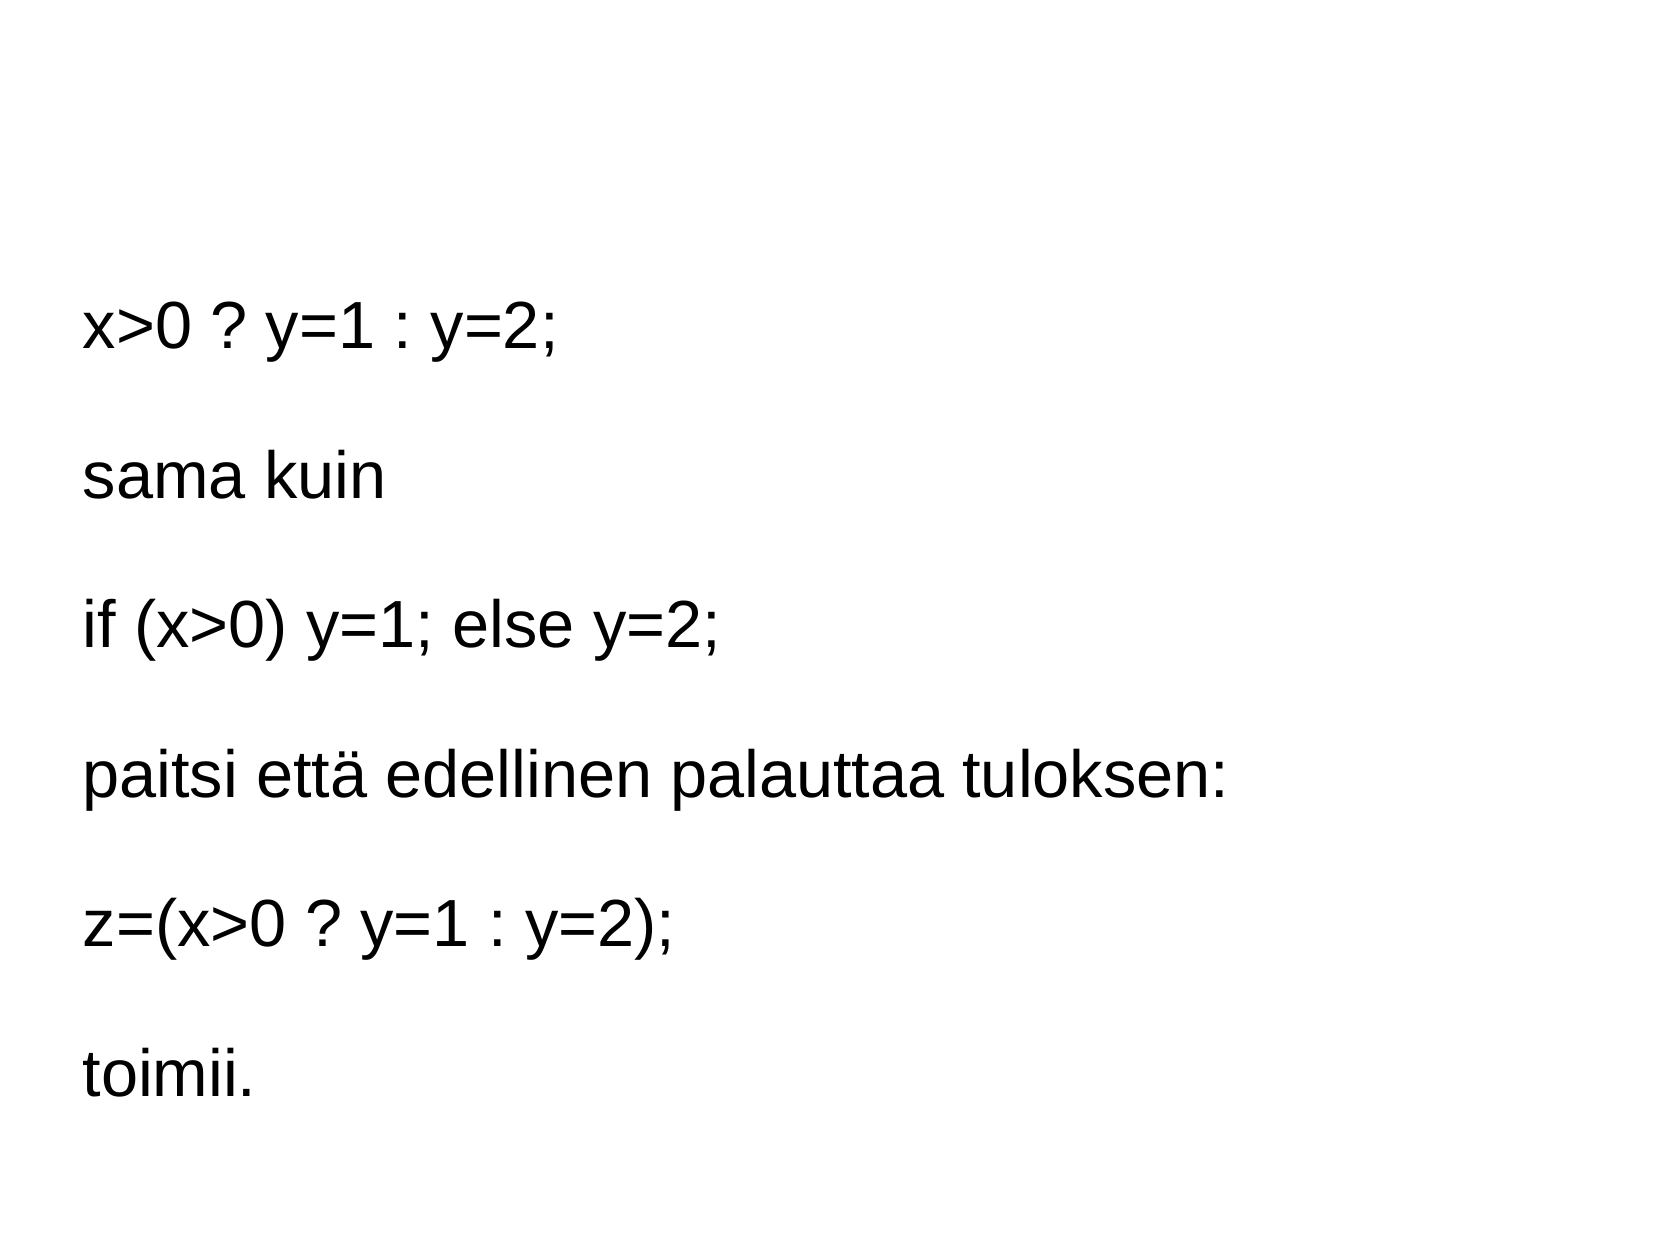

x>0 ? y=1 : y=2;
sama kuin
if (x>0) y=1; else y=2;
paitsi että edellinen palauttaa tuloksen:
z=(x>0 ? y=1 : y=2);
toimii.